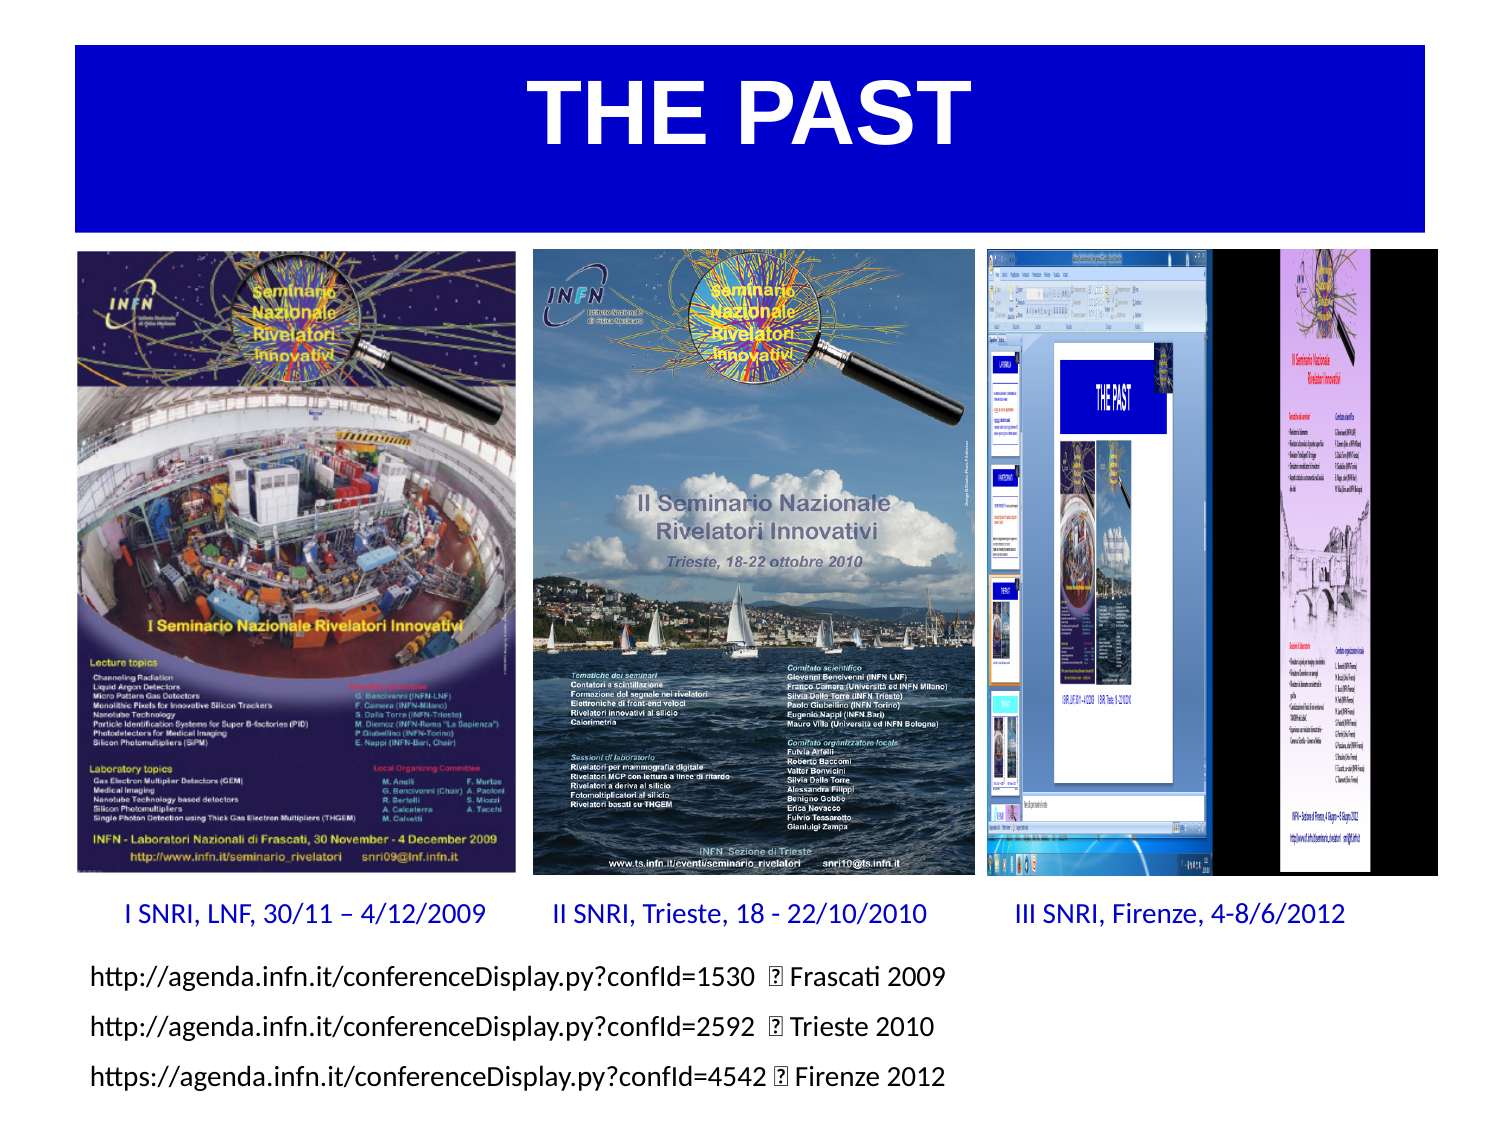

# THE PAST
I SNRI, LNF, 30/11 – 4/12/2009
II SNRI, Trieste, 18 - 22/10/2010
III SNRI, Firenze, 4-8/6/2012
http://agenda.infn.it/conferenceDisplay.py?confId=1530  Frascati 2009
http://agenda.infn.it/conferenceDisplay.py?confId=2592  Trieste 2010
https://agenda.infn.it/conferenceDisplay.py?confId=4542  Firenze 2012